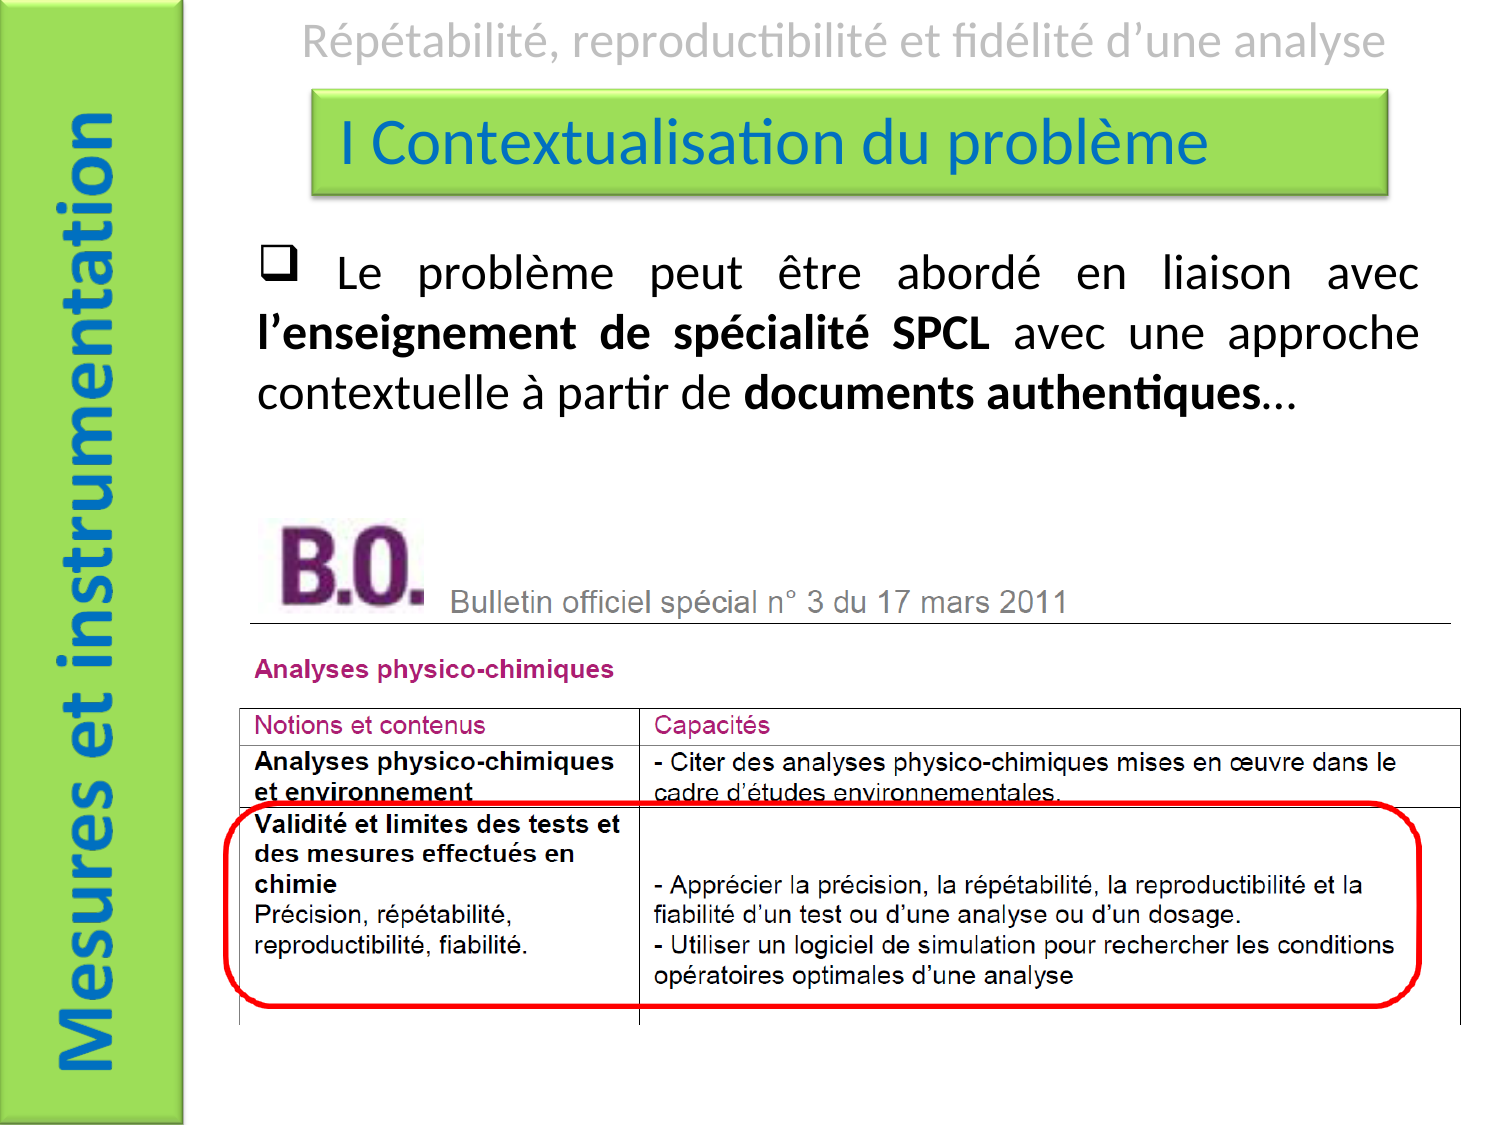

Répétabilité, reproductibilité et fidélité d’une analyse
I Contextualisation du problème
 Le problème peut être abordé en liaison avec l’enseignement de spécialité SPCL avec une approche contextuelle à partir de documents authentiques…